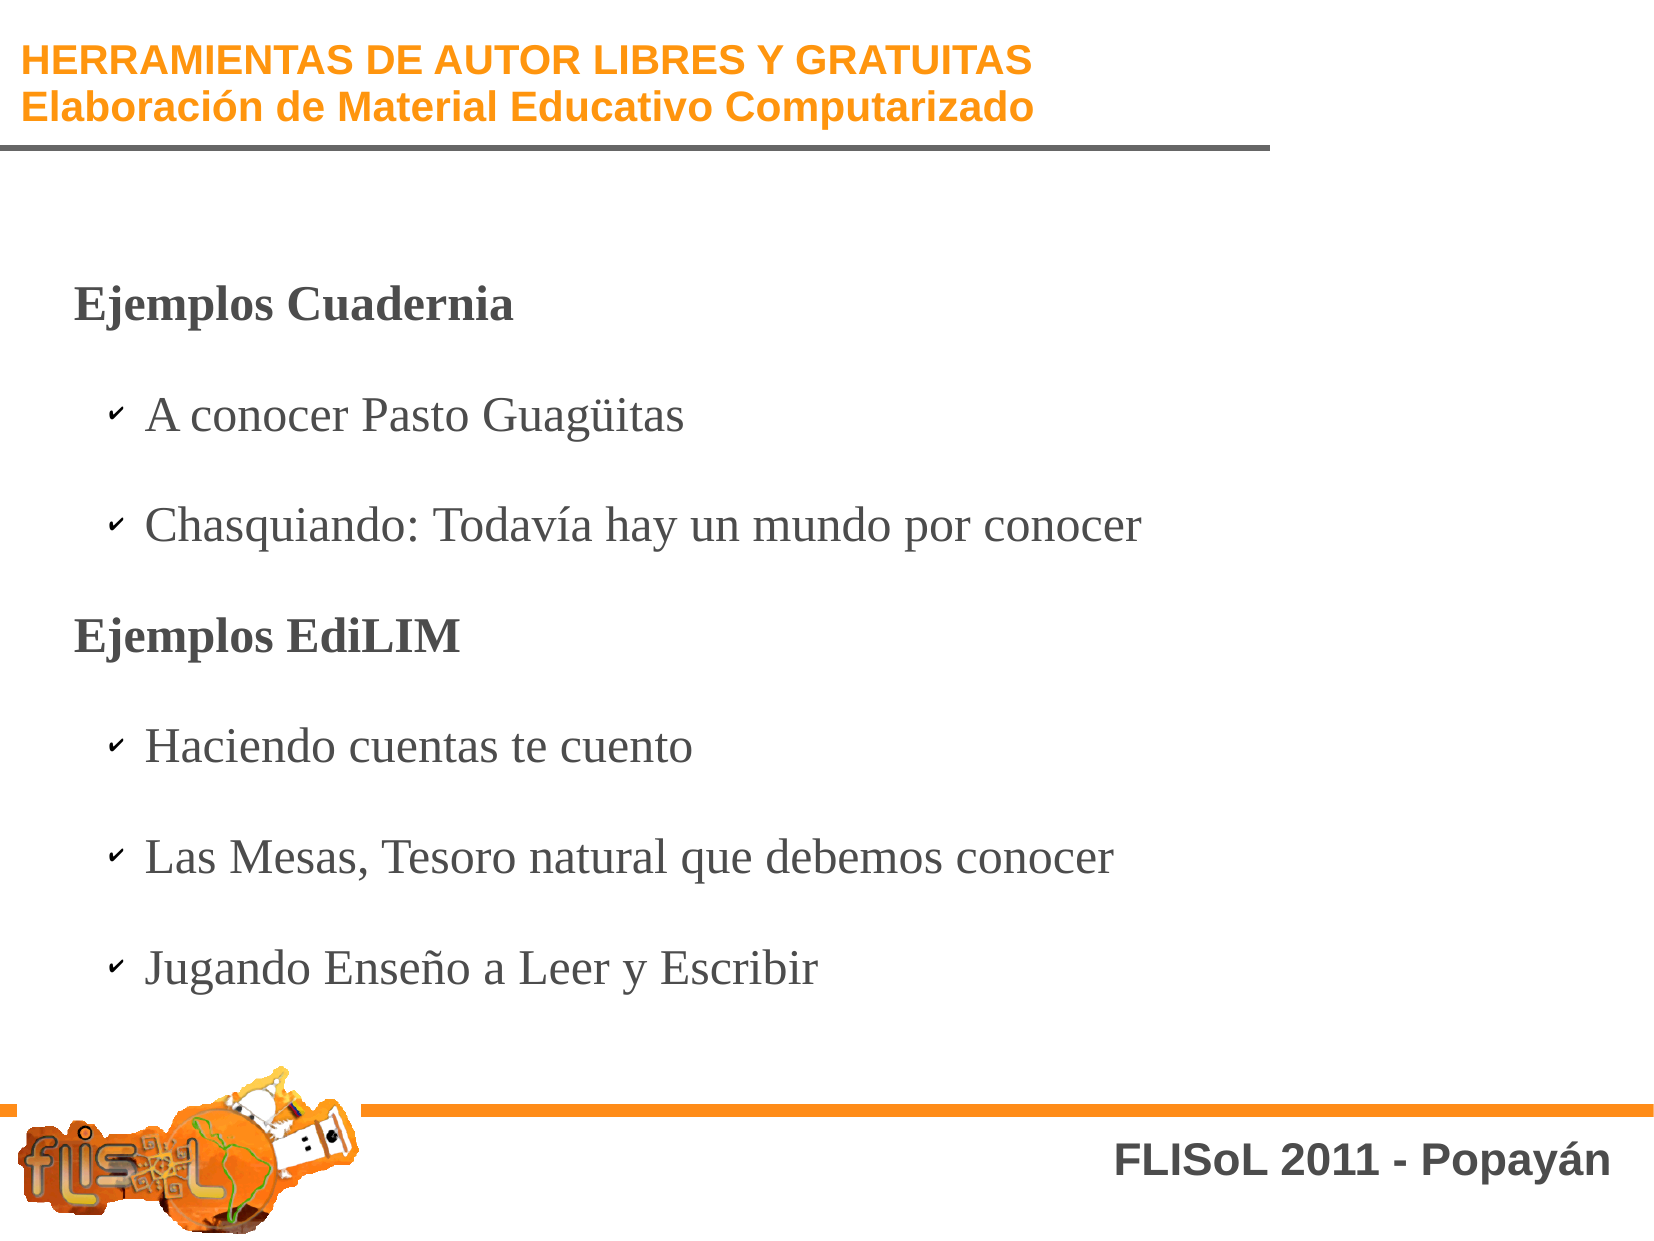

Ejemplos Cuadernia
A conocer Pasto Guagüitas
Chasquiando: Todavía hay un mundo por conocer
Ejemplos EdiLIM
Haciendo cuentas te cuento
Las Mesas, Tesoro natural que debemos conocer
Jugando Enseño a Leer y Escribir